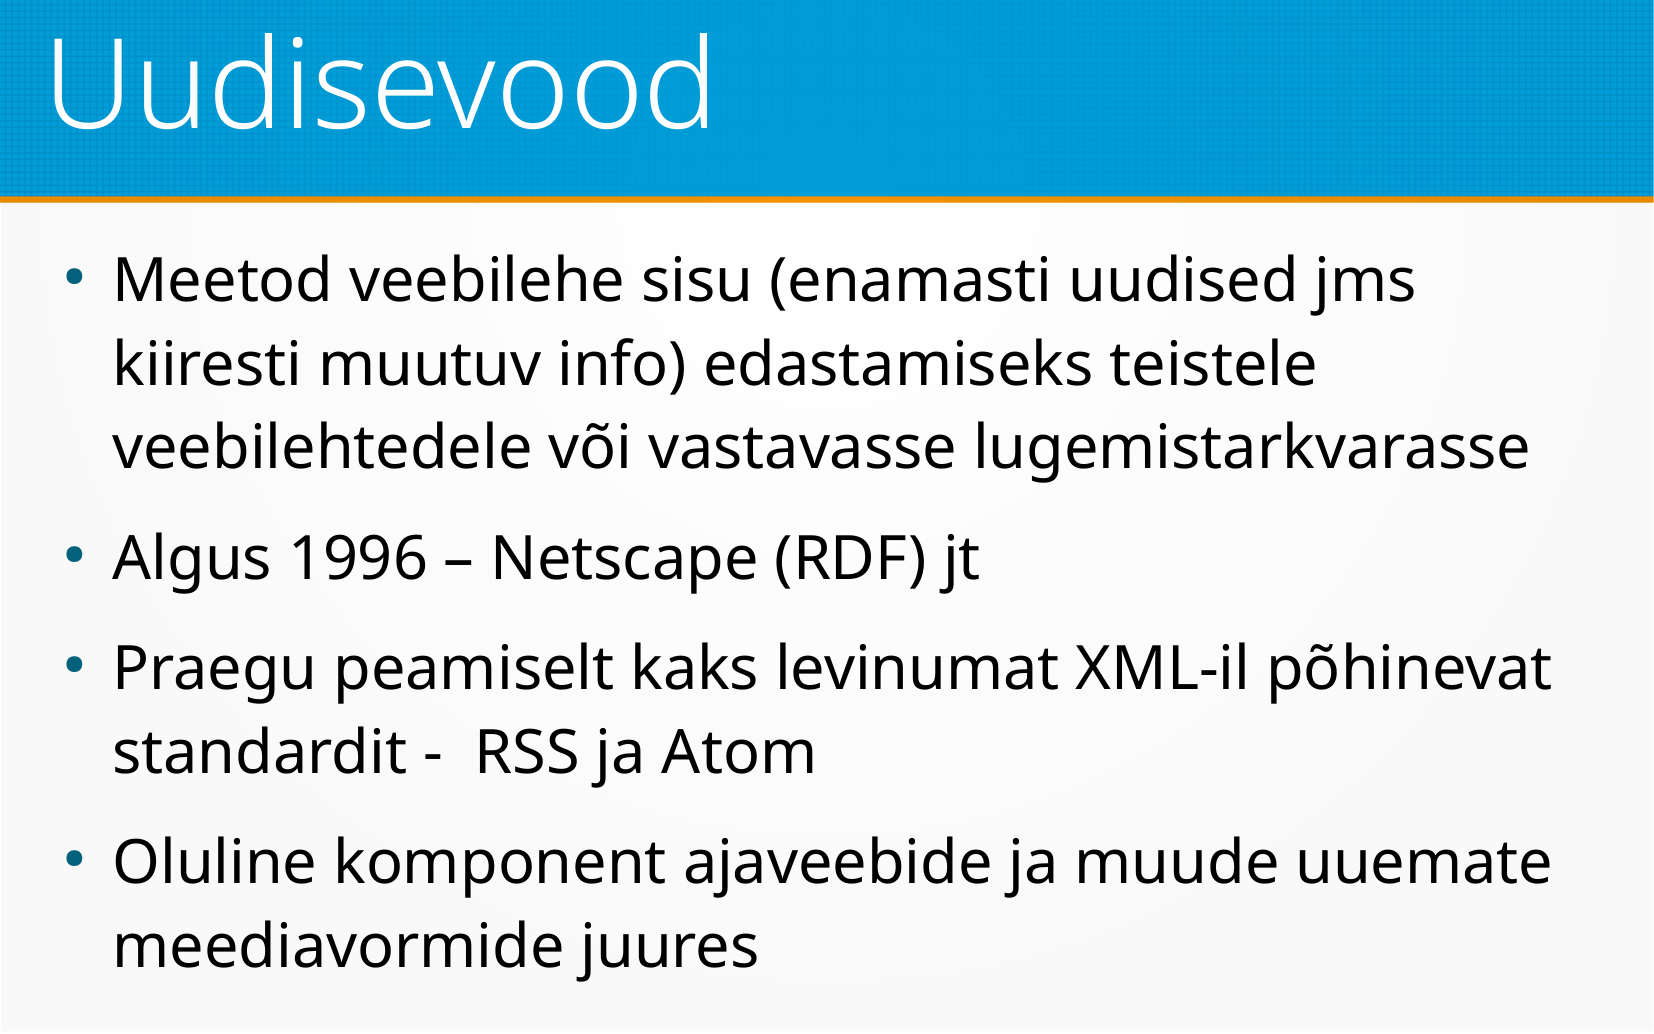

# Uudisevood
Meetod veebilehe sisu (enamasti uudised jms kiiresti muutuv info) edastamiseks teistele veebilehtedele või vastavasse lugemistarkvarasse
Algus 1996 – Netscape (RDF) jt
Praegu peamiselt kaks levinumat XML-il põhinevat standardit - RSS ja Atom
Oluline komponent ajaveebide ja muude uuemate meediavormide juures